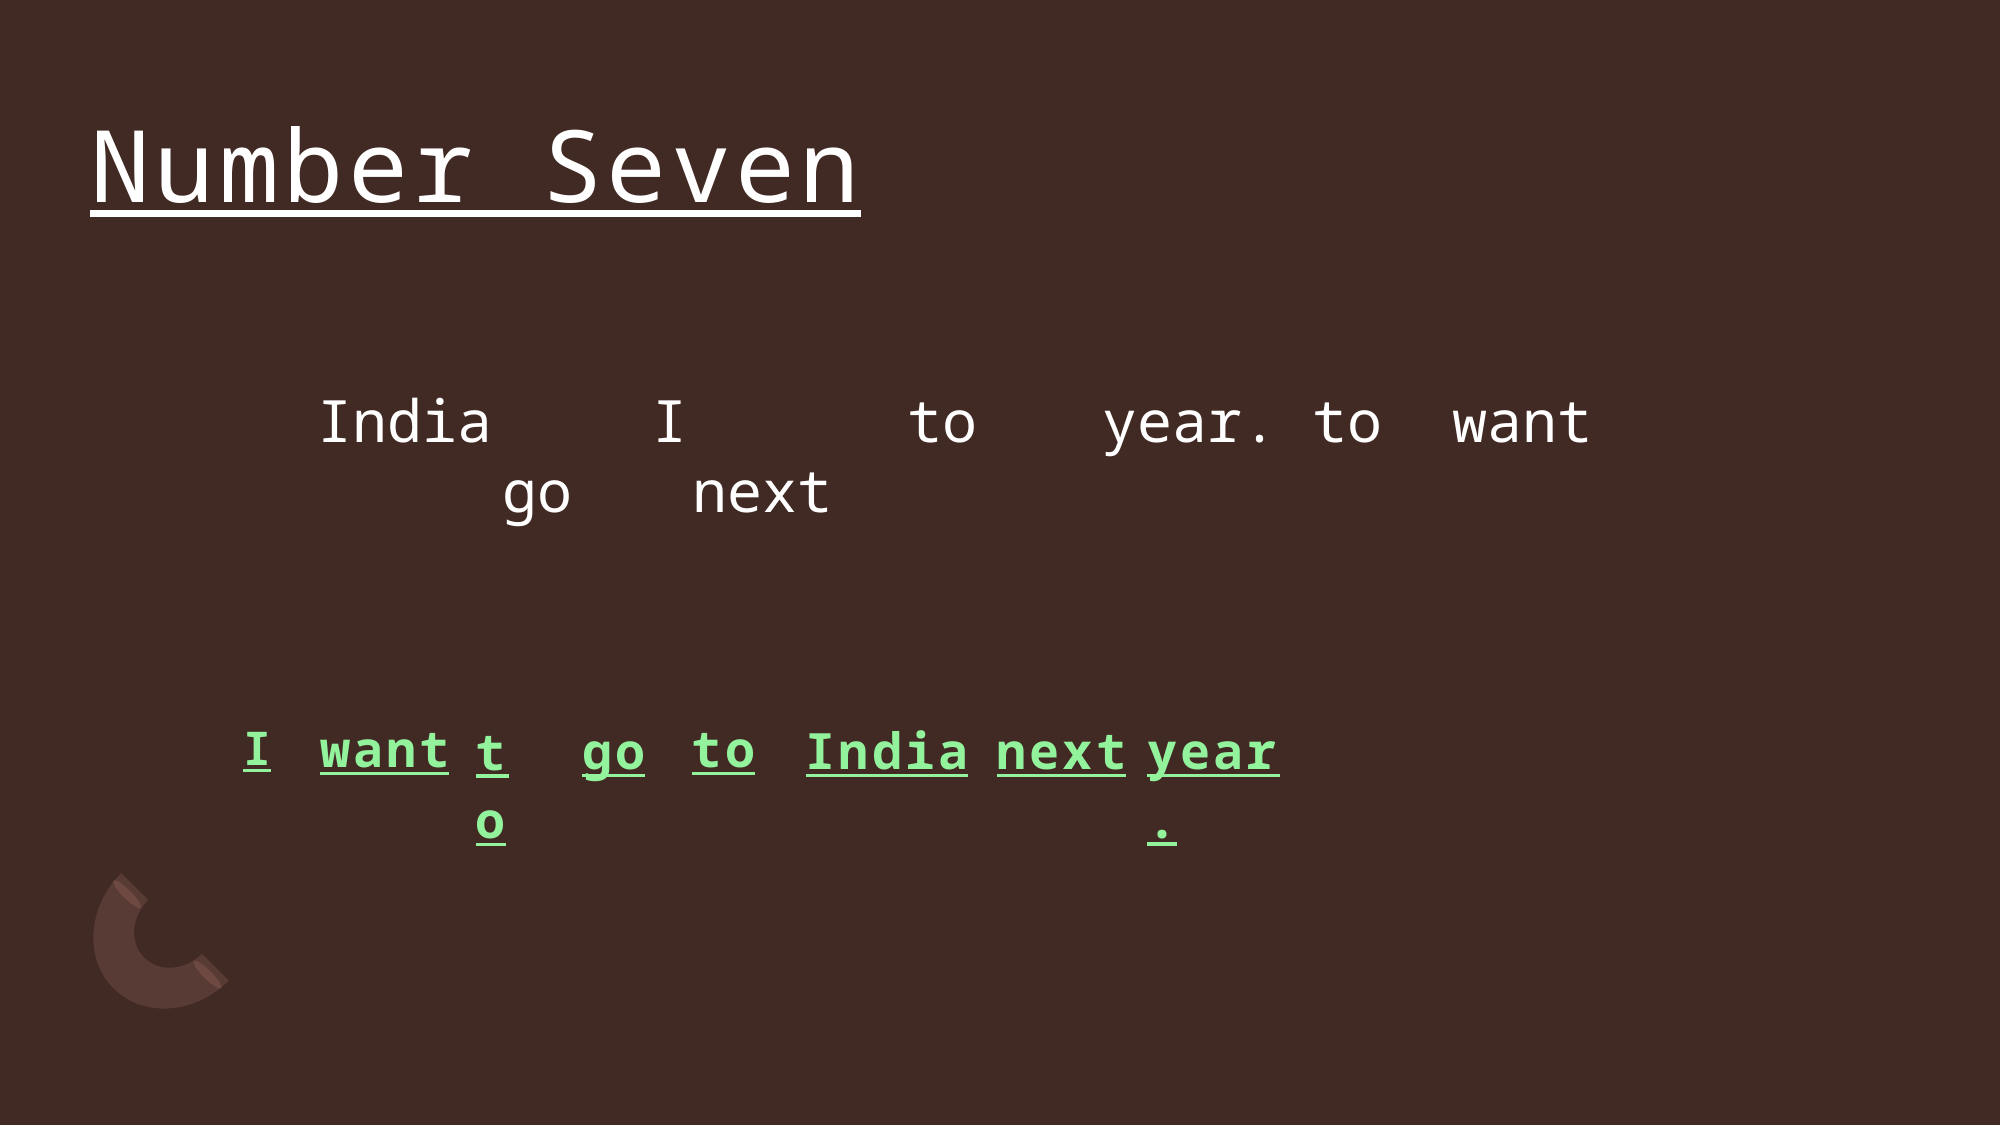

# Number Seven
India	 	 I 	 to 	 year. to want		 go 		next
want
to
I
go
India
next
year.
to